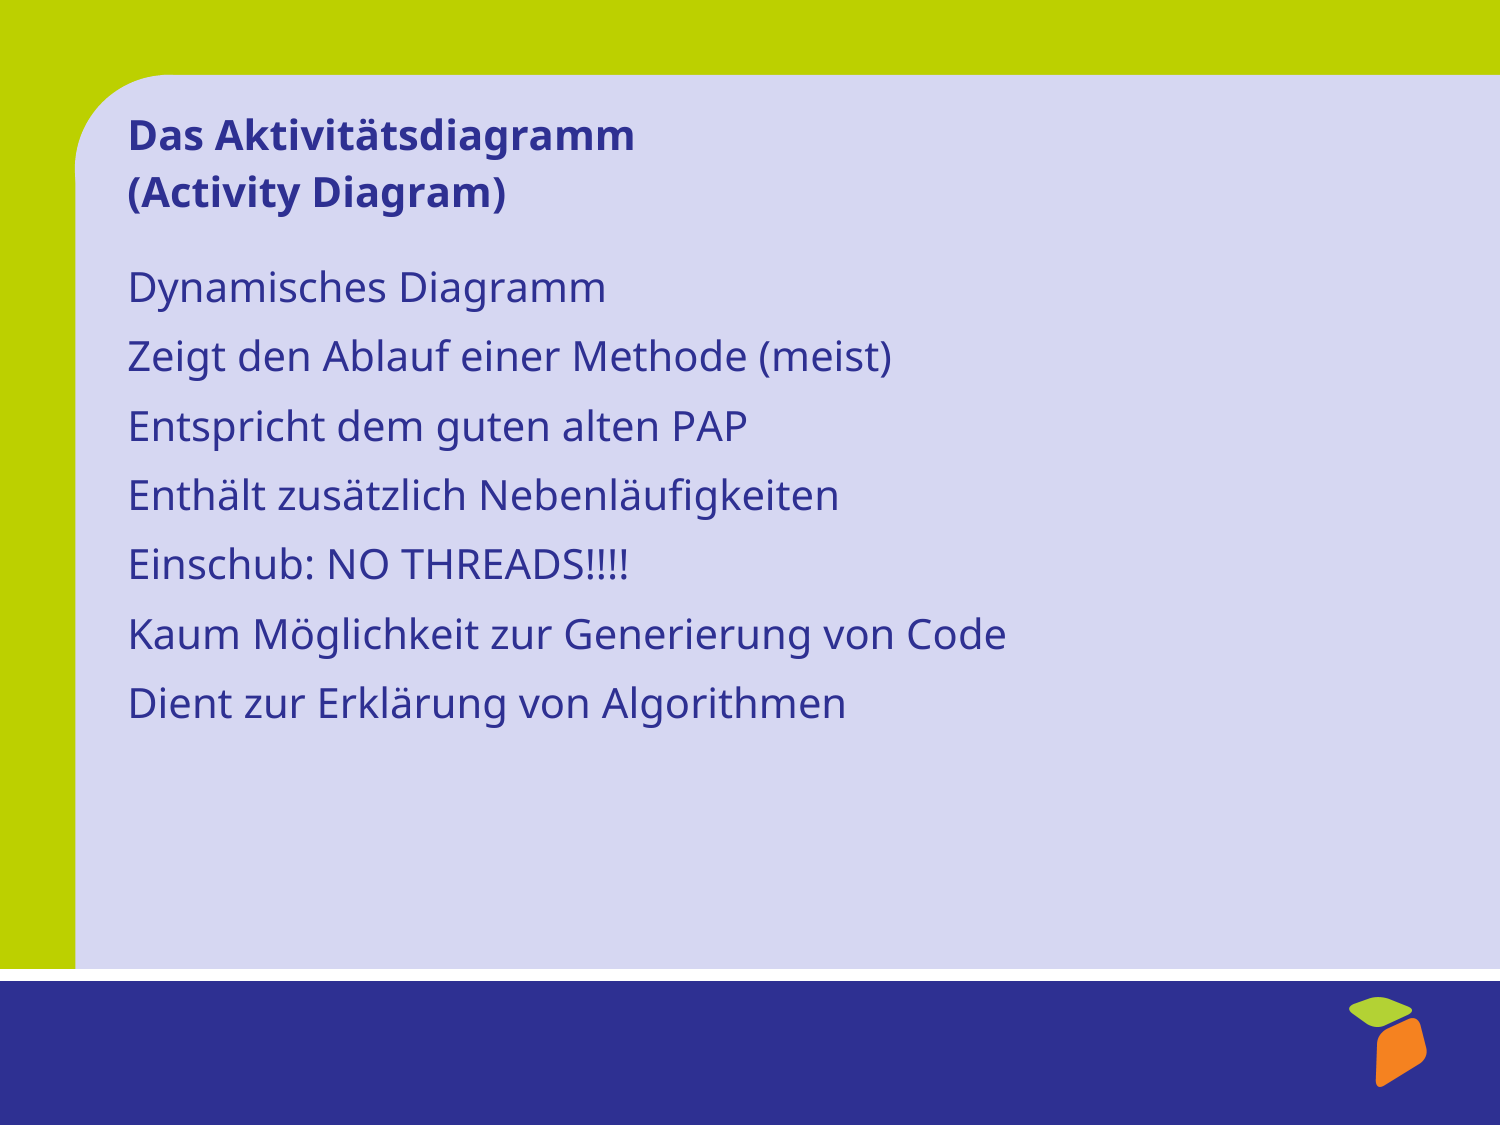

# Das Aktivitätsdiagramm (Activity Diagram)
Dynamisches Diagramm
Zeigt den Ablauf einer Methode (meist)
Entspricht dem guten alten PAP
Enthält zusätzlich Nebenläufigkeiten
Einschub: NO THREADS!!!!
Kaum Möglichkeit zur Generierung von Code
Dient zur Erklärung von Algorithmen